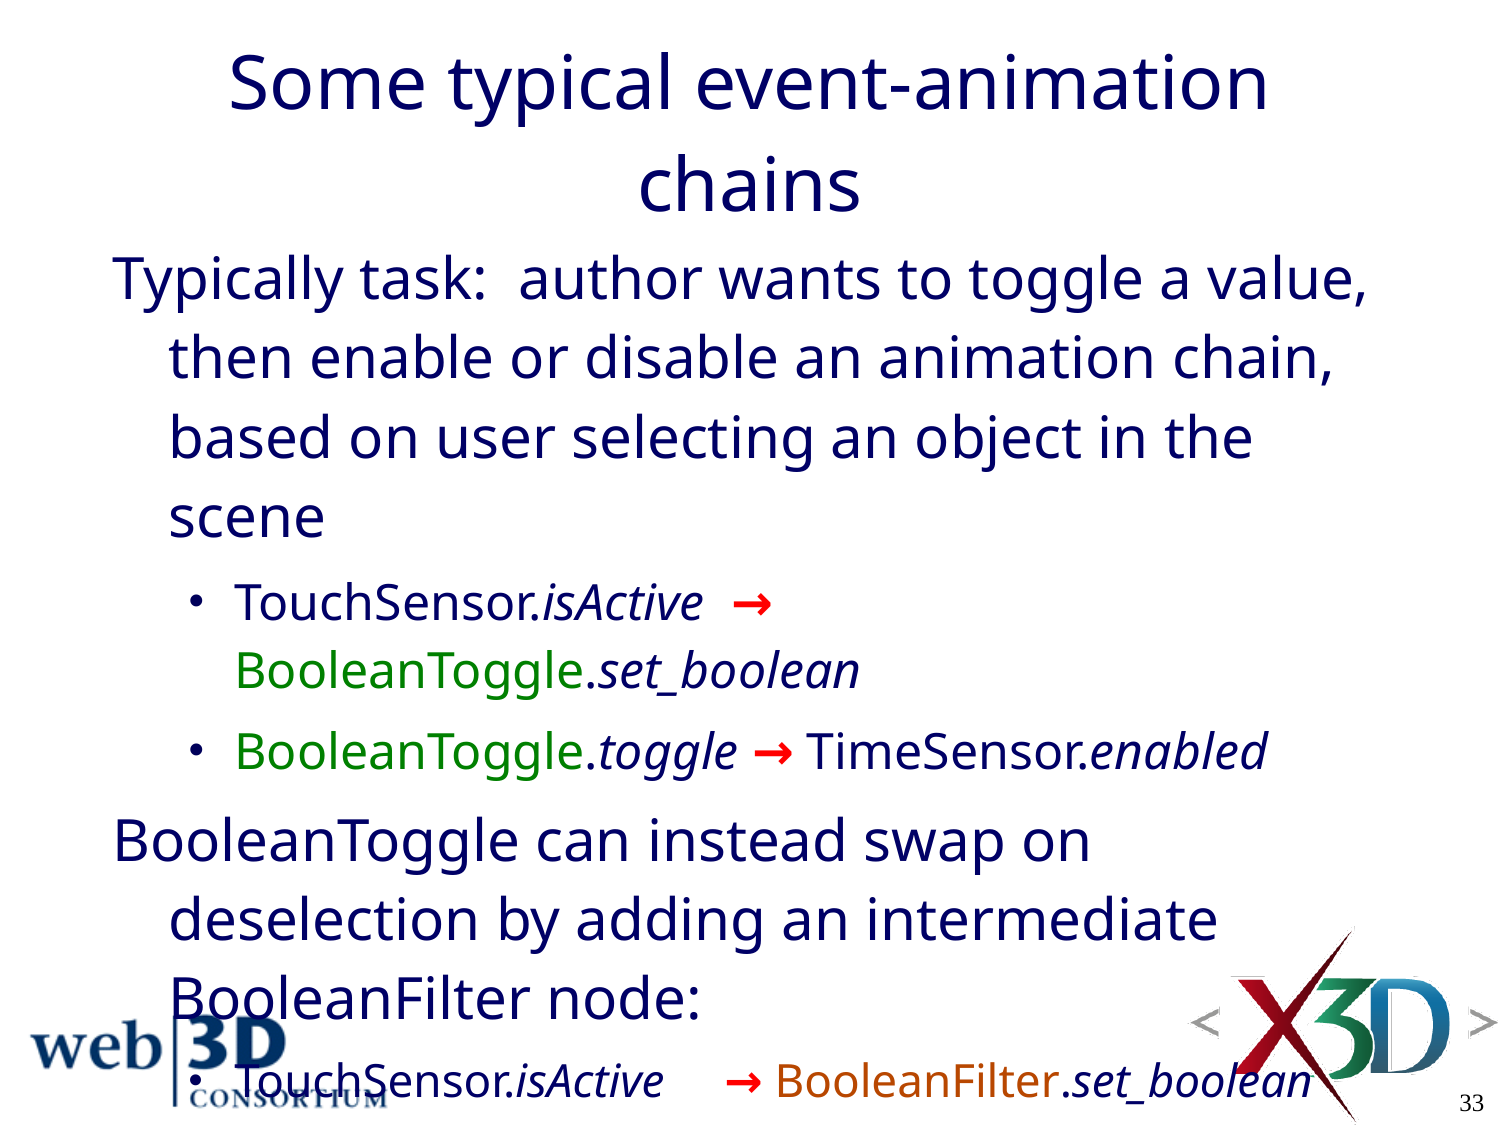

# Some typical event-animation chains
Typically task: author wants to toggle a value, then enable or disable an animation chain, based on user selecting an object in the scene
TouchSensor.isActive → BooleanToggle.set_boolean
BooleanToggle.toggle → TimeSensor.enabled
BooleanToggle can instead swap on deselection by adding an intermediate BooleanFilter node:
TouchSensor.isActive → BooleanFilter.set_boolean
BooleanFilter.inputFalse → BooleanToggle.set_boolean
BooleanToggle.toggle → TimeSensor.enabled